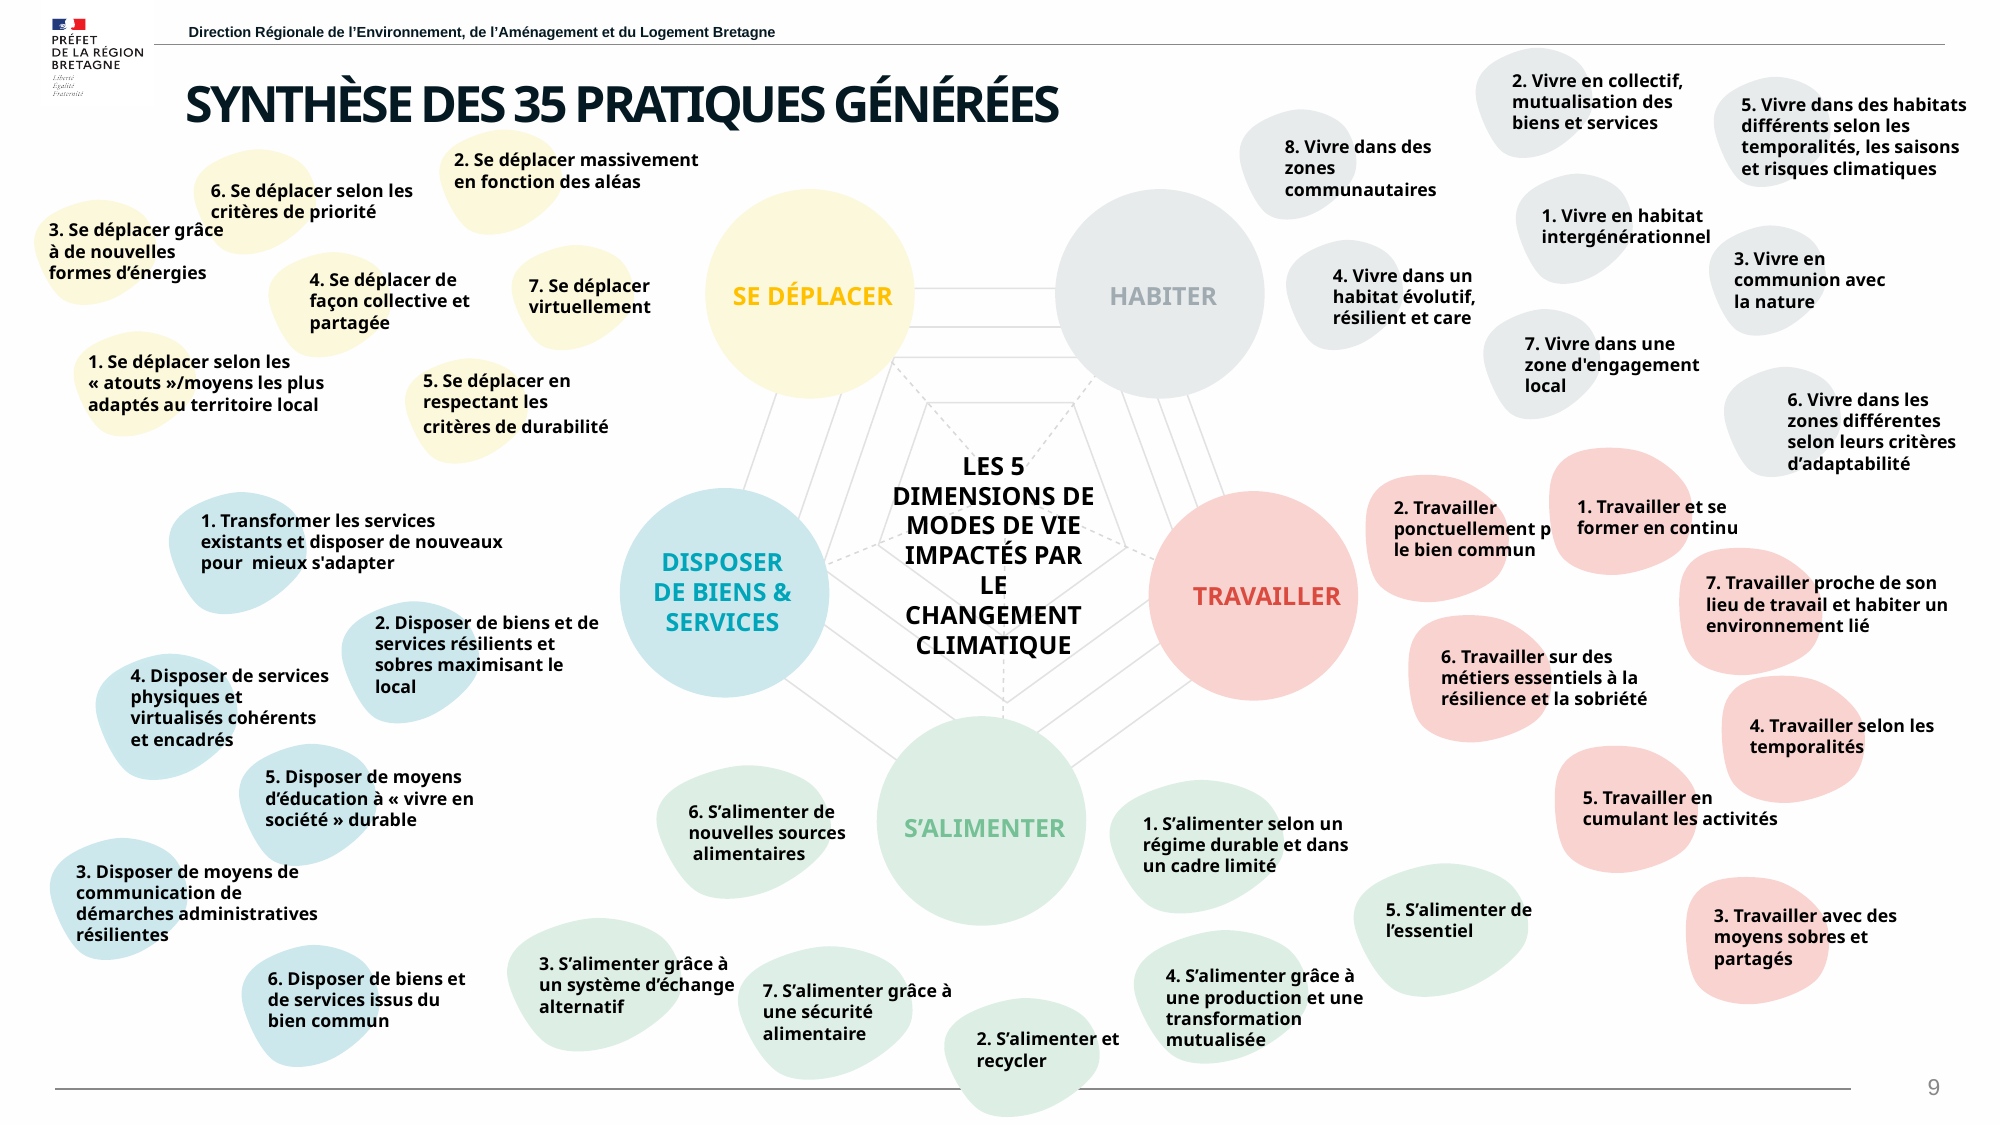

Direction Régionale de l’Environnement, de l’Aménagement et du Logement Bretagne
2. Vivre en collectif, mutualisation des biens et services
SYNTHÈSE DES 35 PRATIQUES GÉNÉRÉES
5. Vivre dans des habitats différents selon les temporalités, les saisons et risques climatiques
8. Vivre dans des zones communautaires
2. Se déplacer massivement en fonction des aléas
6. Se déplacer selon les critères de priorité
SE DÉPLACER
HABITER
TRAVAILLER
S’ALIMENTER
1. Vivre en habitat intergénérationnel
3. Se déplacer grâce à de nouvelles formes d’énergies
3. Vivre en communion avec la nature
7. Se déplacer virtuellement
4. Se déplacer de façon collective et partagée
4. Vivre dans un habitat évolutif, résilient et care
7. Vivre dans une zone d'engagement local
1. Se déplacer selon les « atouts »/moyens les plus adaptés au territoire local
5. Se déplacer en respectant les
critères de durabilité
6. Vivre dans les zones différentes selon leurs critères d’adaptabilité
1. Travailler et se former en continu
LES 5 DIMENSIONS DE MODES DE VIE IMPACTÉS PAR LE CHANGEMENT CLIMATIQUE
2. Travailler ponctuellement pour le bien commun
1. Transformer les services existants et disposer de nouveaux pour  mieux s'adapter
7. Travailler proche de son lieu de travail et habiter un environnement lié
DISPOSER DE BIENS & SERVICES
6. Travailler sur des métiers essentiels à la résilience et la sobriété
2. Disposer de biens et de services résilients et sobres maximisant le local
4. Travailler selon les temporalités
4. Disposer de services physiques et virtualisés cohérents et encadrés
5. Travailler en cumulant les activités
5. Disposer de moyens d’éducation à « vivre en société » durable
6. S’alimenter de nouvelles sources
 alimentaires
1. S’alimenter selon un régime durable et dans un cadre limité
3. Disposer de moyens de communication de démarches administratives résilientes
3. Travailler avec des moyens sobres et partagés
5. S’alimenter de l’essentiel
3. S’alimenter grâce à un système d’échange alternatif
4. S’alimenter grâce à une production et une transformation mutualisée
6. Disposer de biens et de services issus du bien commun
7. S’alimenter grâce à une sécurité
alimentaire
2. S’alimenter et recycler